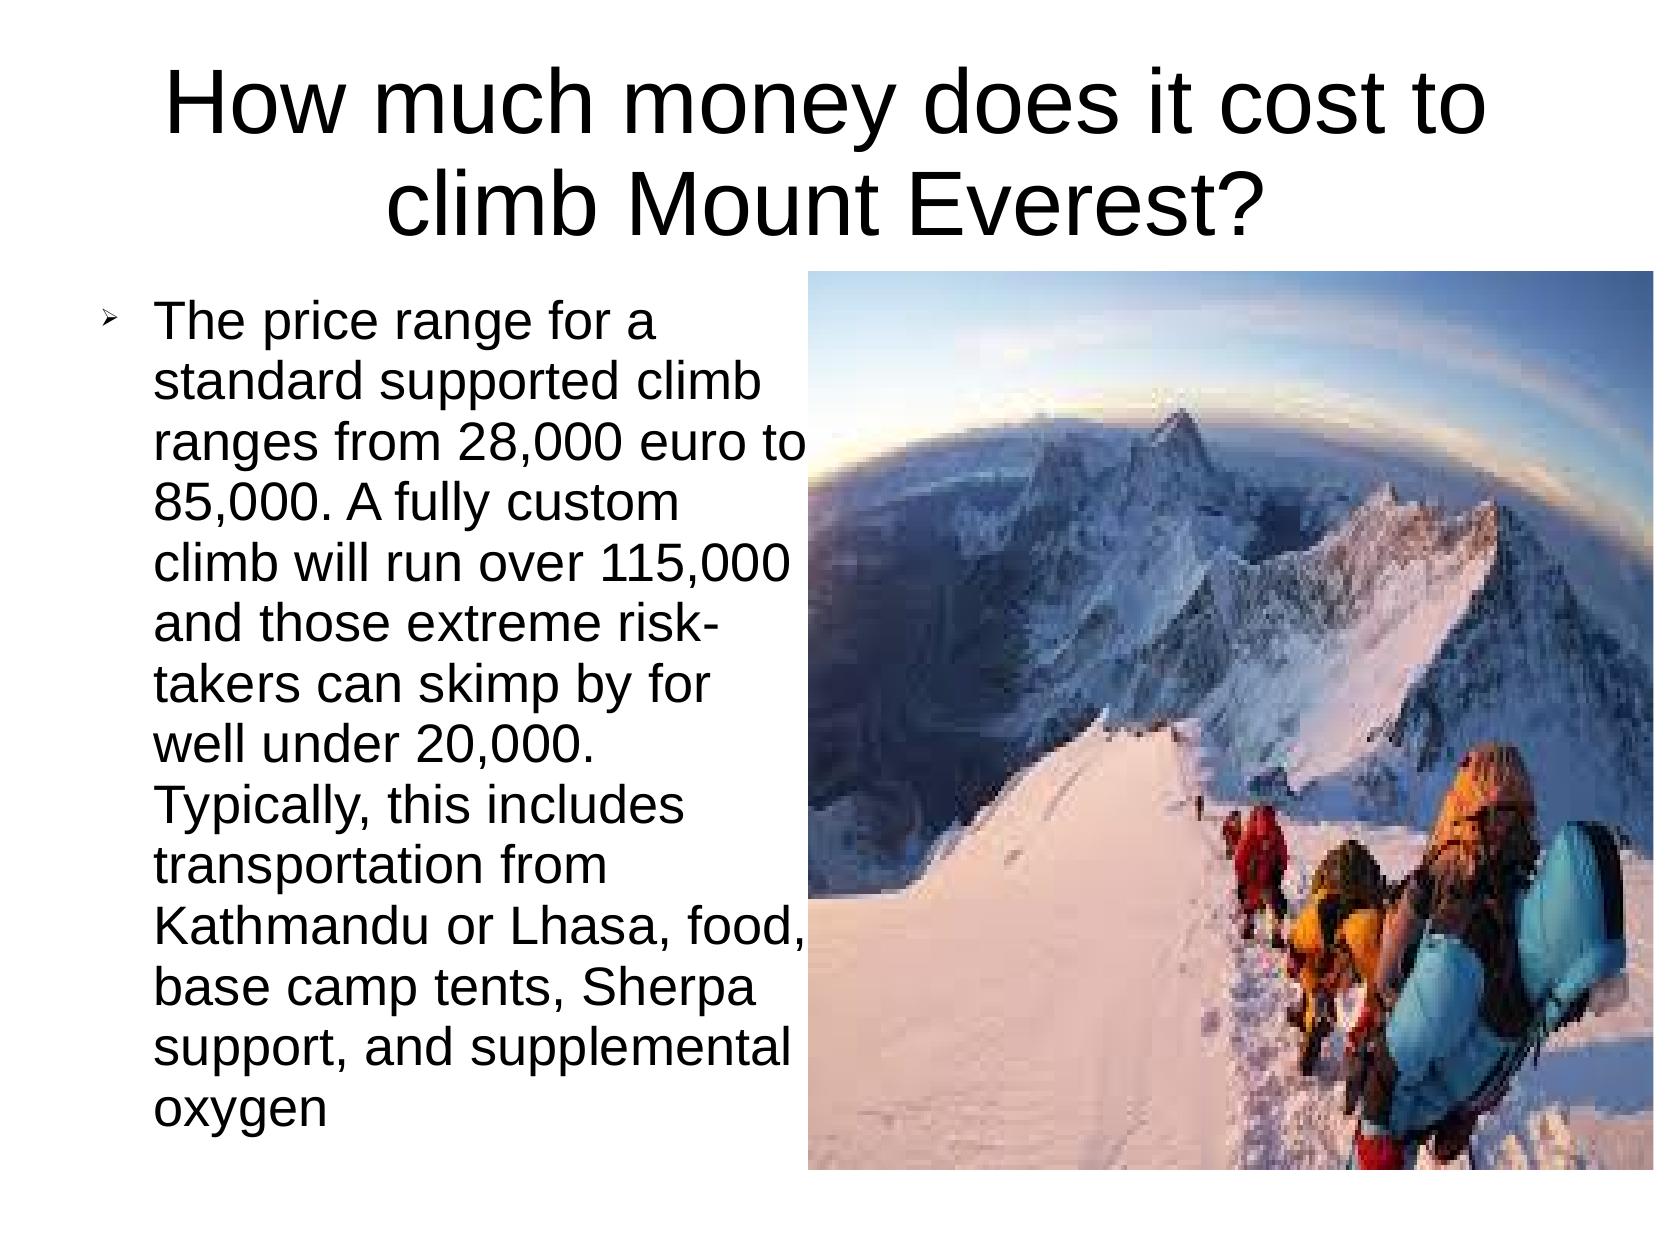

# How much money does it cost to climb Mount Everest?
The price range for a standard supported climb ranges from 28,000 euro to 85,000. A fully custom climb will run over 115,000 and those extreme risk-takers can skimp by for well under 20,000. Typically, this includes transportation from Kathmandu or Lhasa, food, base camp tents, Sherpa support, and supplemental oxygen